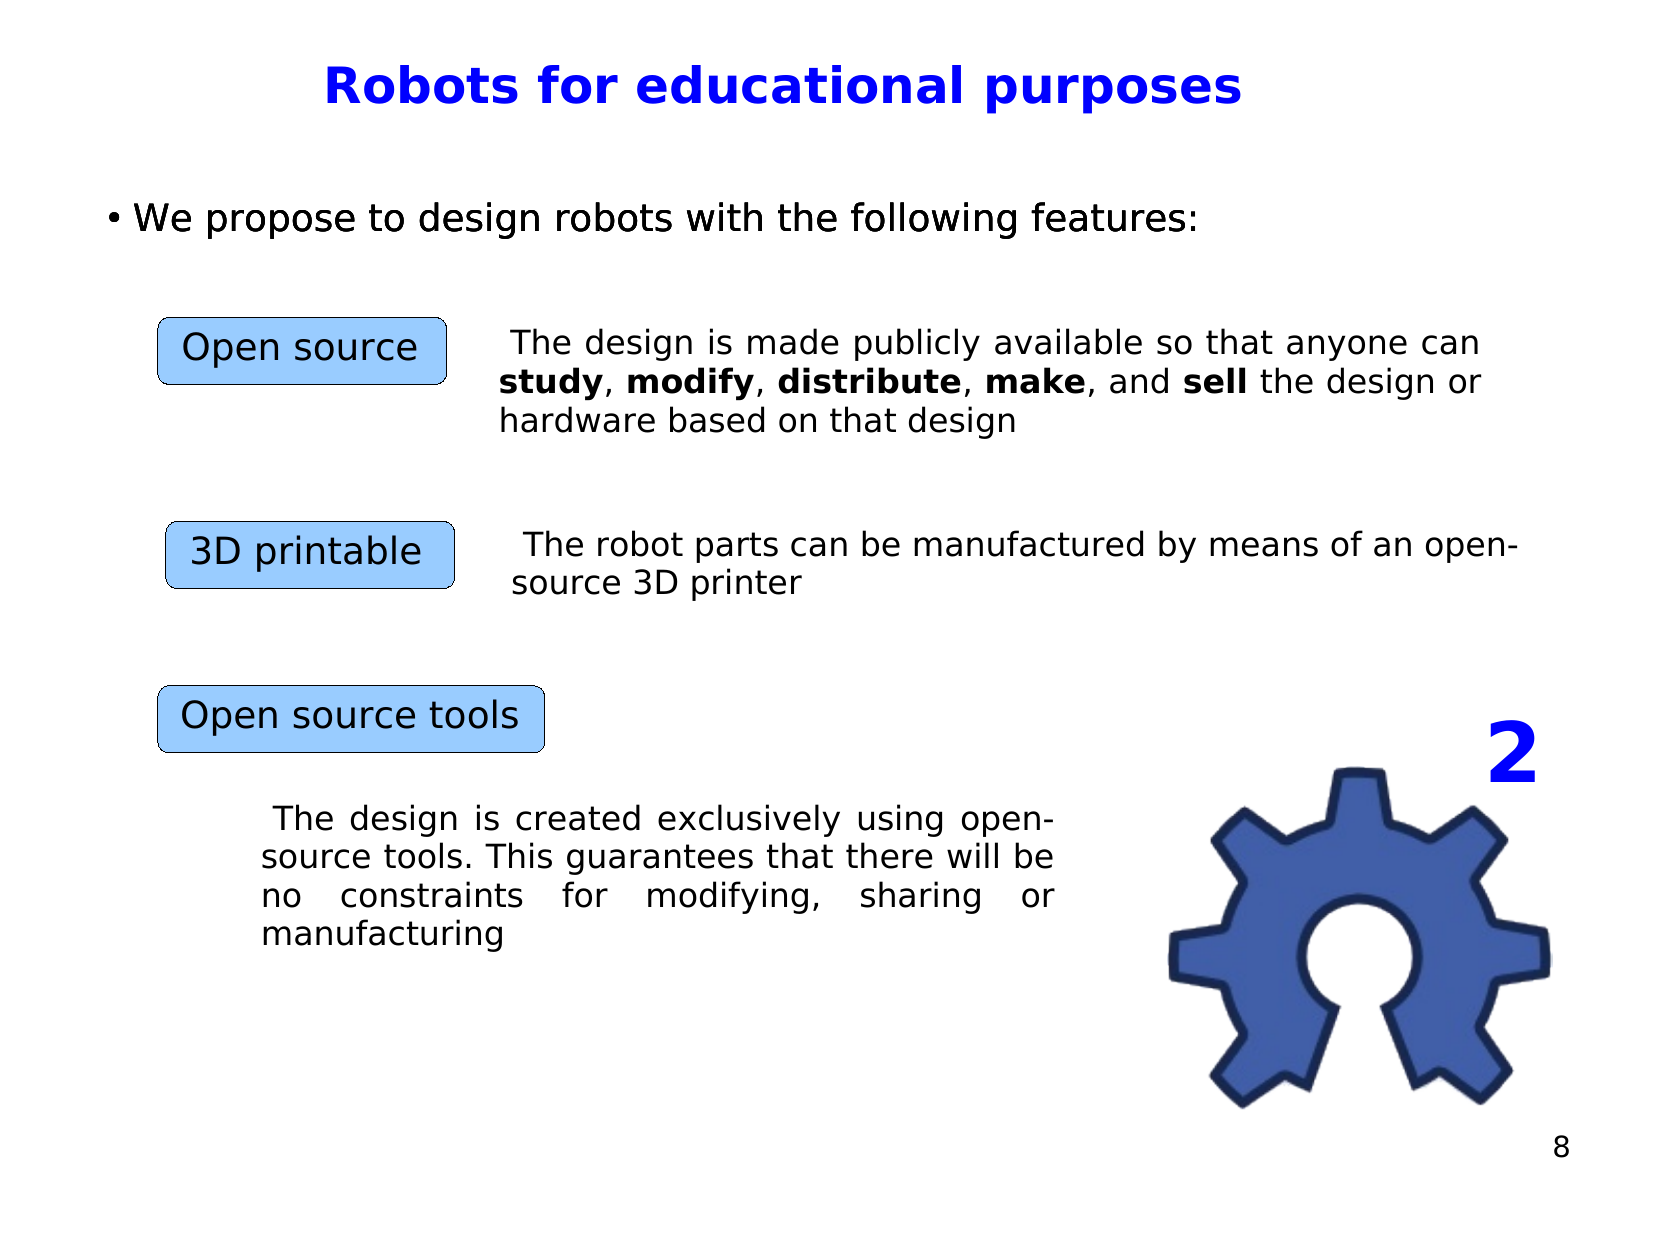

Robots for educational purposes
 We propose to design robots with the following features:
 We propose to design robots with the following features:
 We propose to design robots with the following features:
The design is made publicly available so that anyone can study, modify, distribute, make, and sell the design or hardware based on that design
Open source
The robot parts can be manufactured by means of an open-source 3D printer
3D printable
Open source tools
2
The design is created exclusively using open-source tools. This guarantees that there will be no constraints for modifying, sharing or manufacturing
8